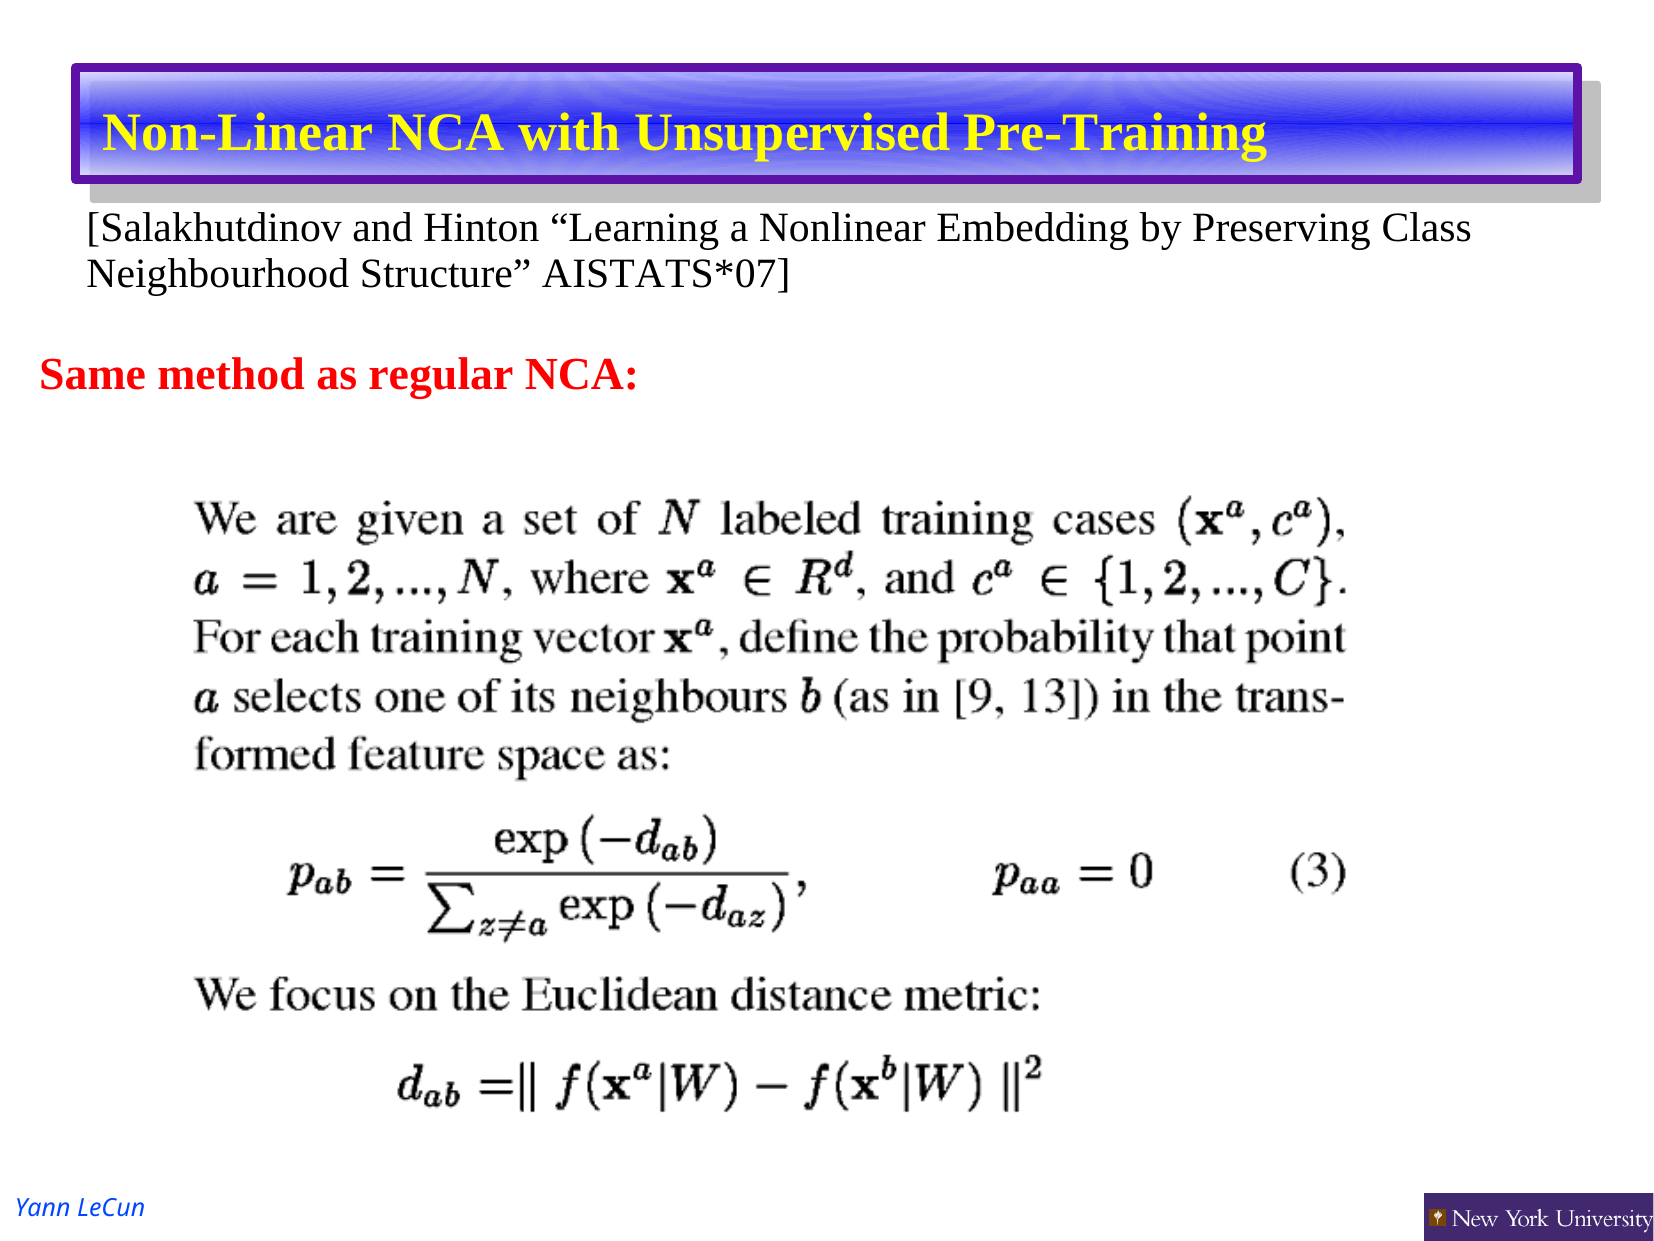

# Non-Linear NCA with Unsupervised Pre-Training
[Salakhutdinov and Hinton “Learning a Nonlinear Embedding by Preserving Class Neighbourhood Structure” AISTATS*07]
Same method as regular NCA: